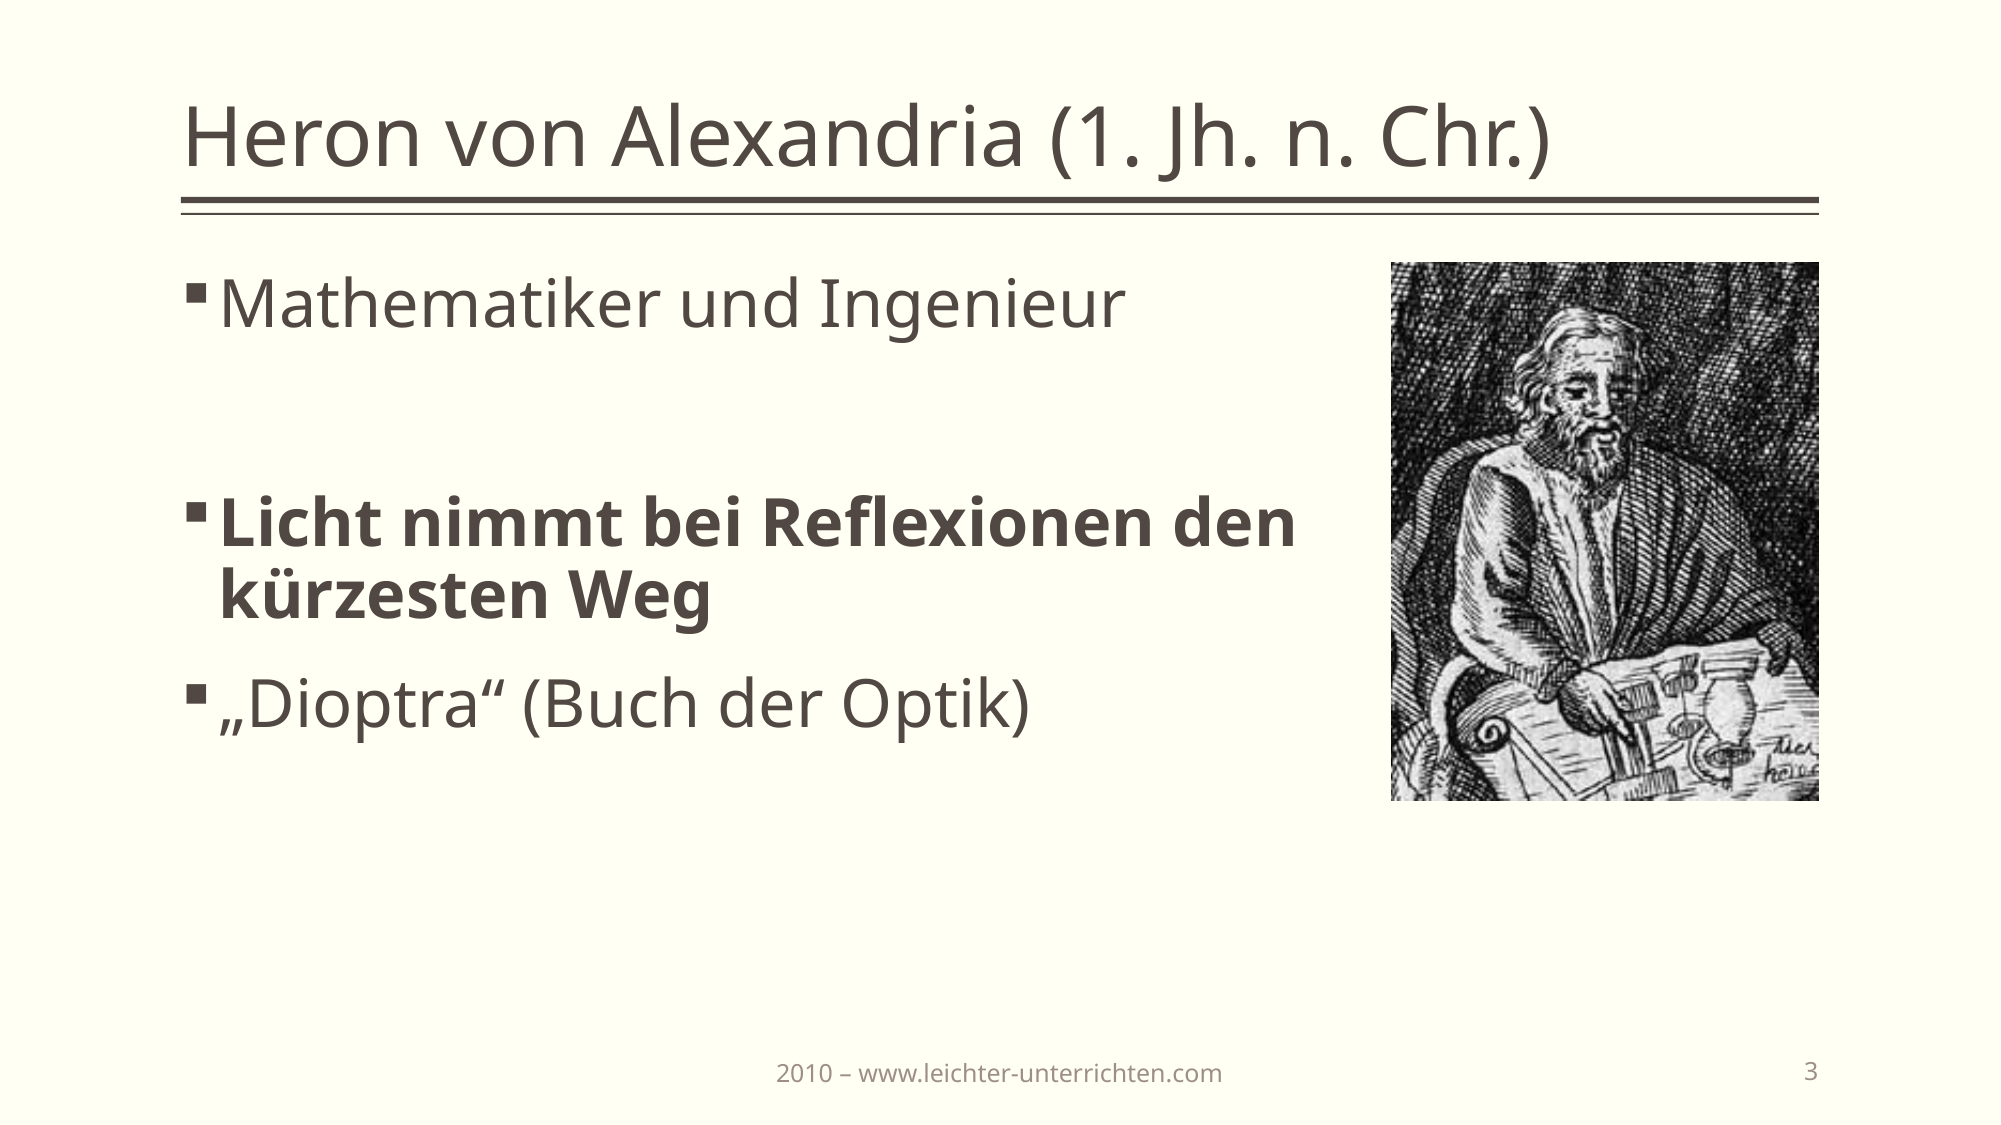

# Heron von Alexandria (1. Jh. n. Chr.)
Mathematiker und Ingenieur
Licht nimmt bei Reflexionen den
kürzesten Weg
„Dioptra“ (Buch der Optik)
2010 – www.leichter-unterrichten.com